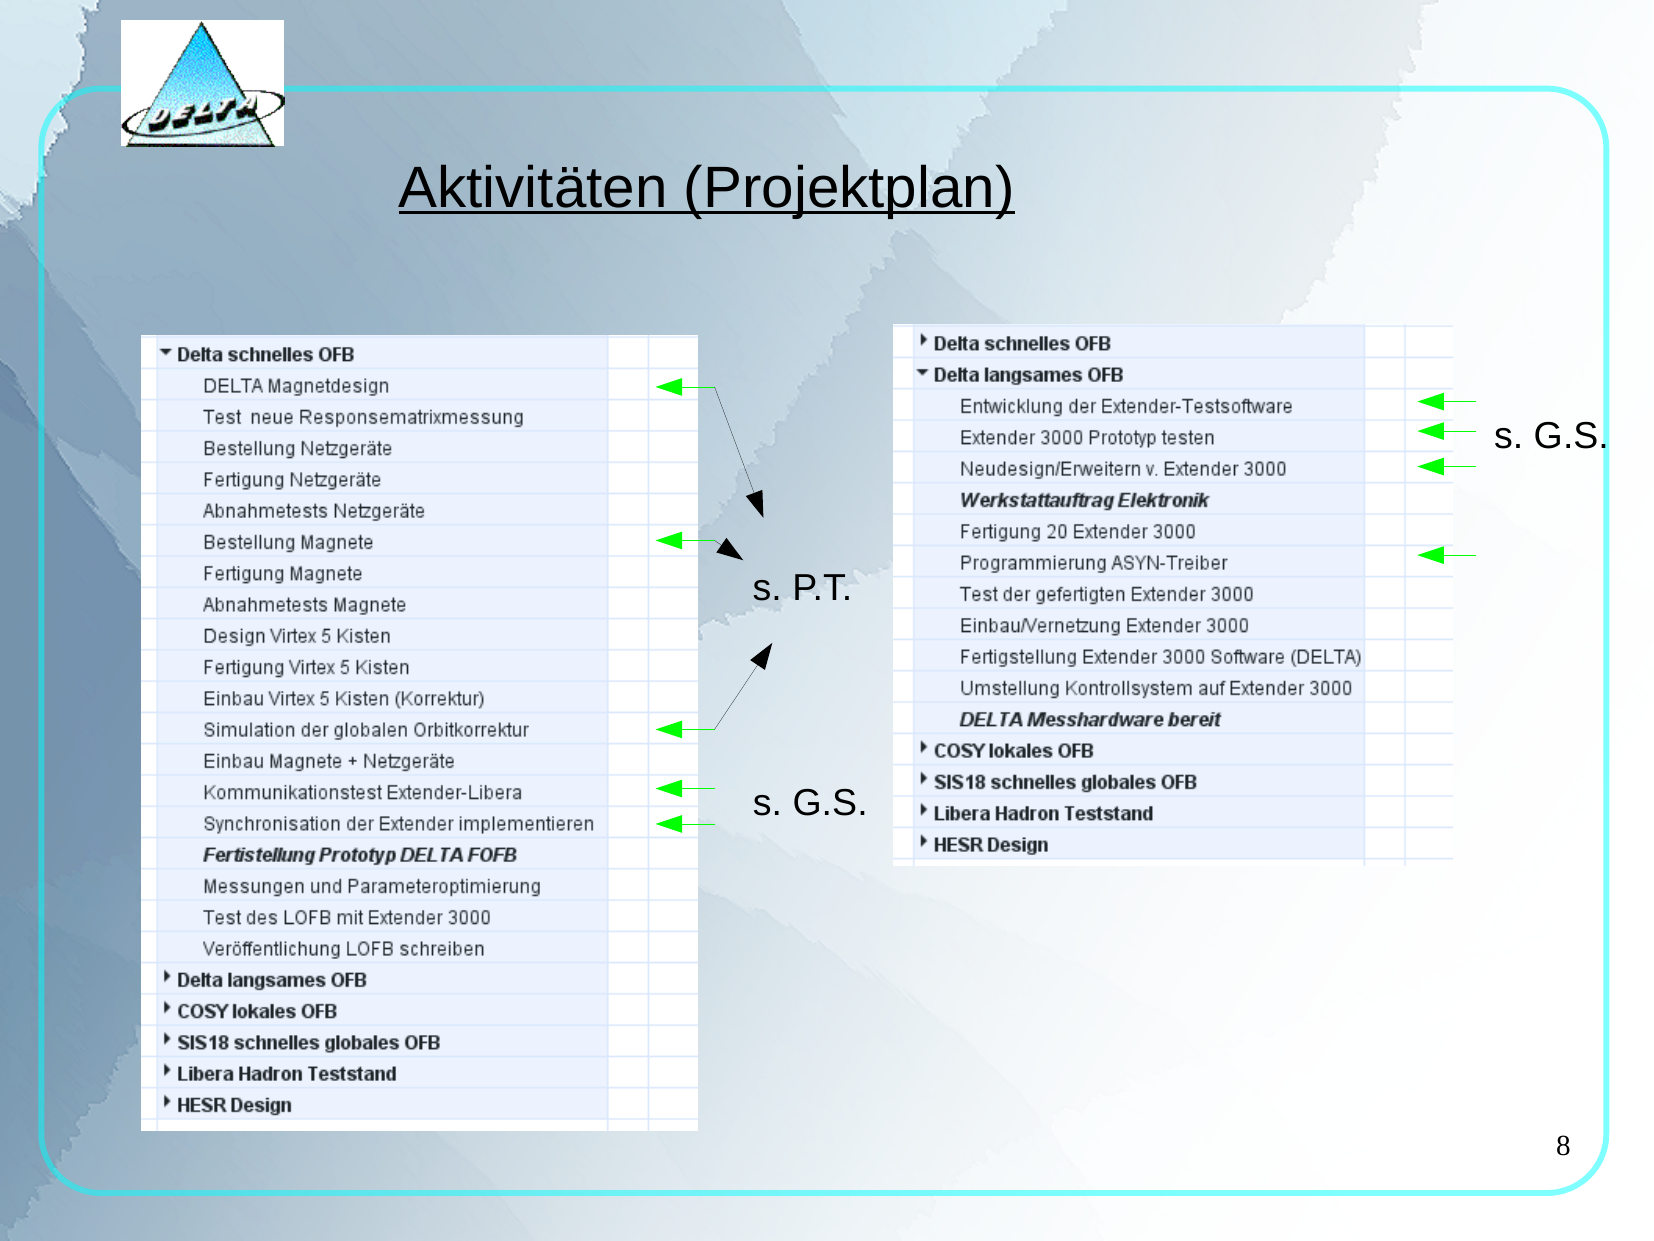

Aktivitäten (Projektplan)
s. G.S.
s. P.T.
s. G.S.
8